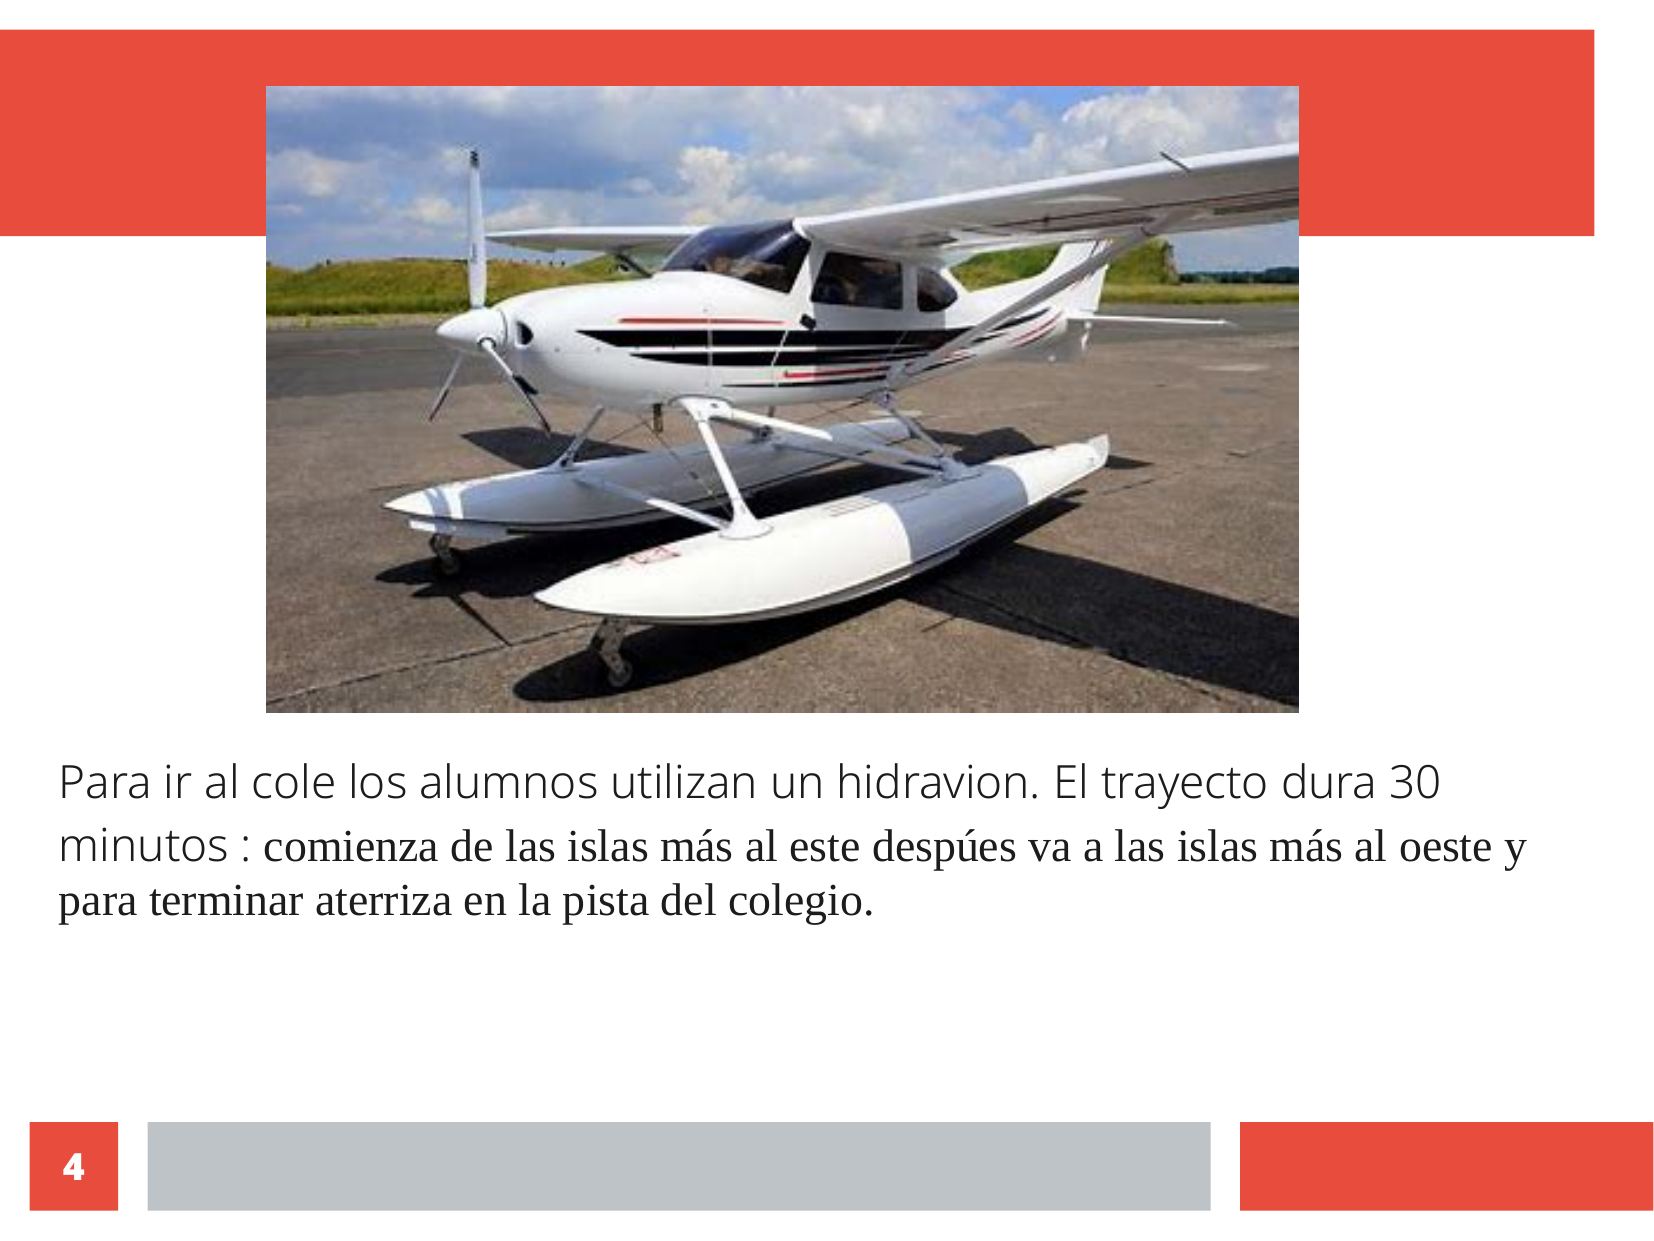

# Para ir al cole los alumnos utilizan un hidravion. El trayecto dura 30 minutos : comienza de las islas más al este despúes va a las islas más al oeste y para terminar aterriza en la pista del colegio.
4